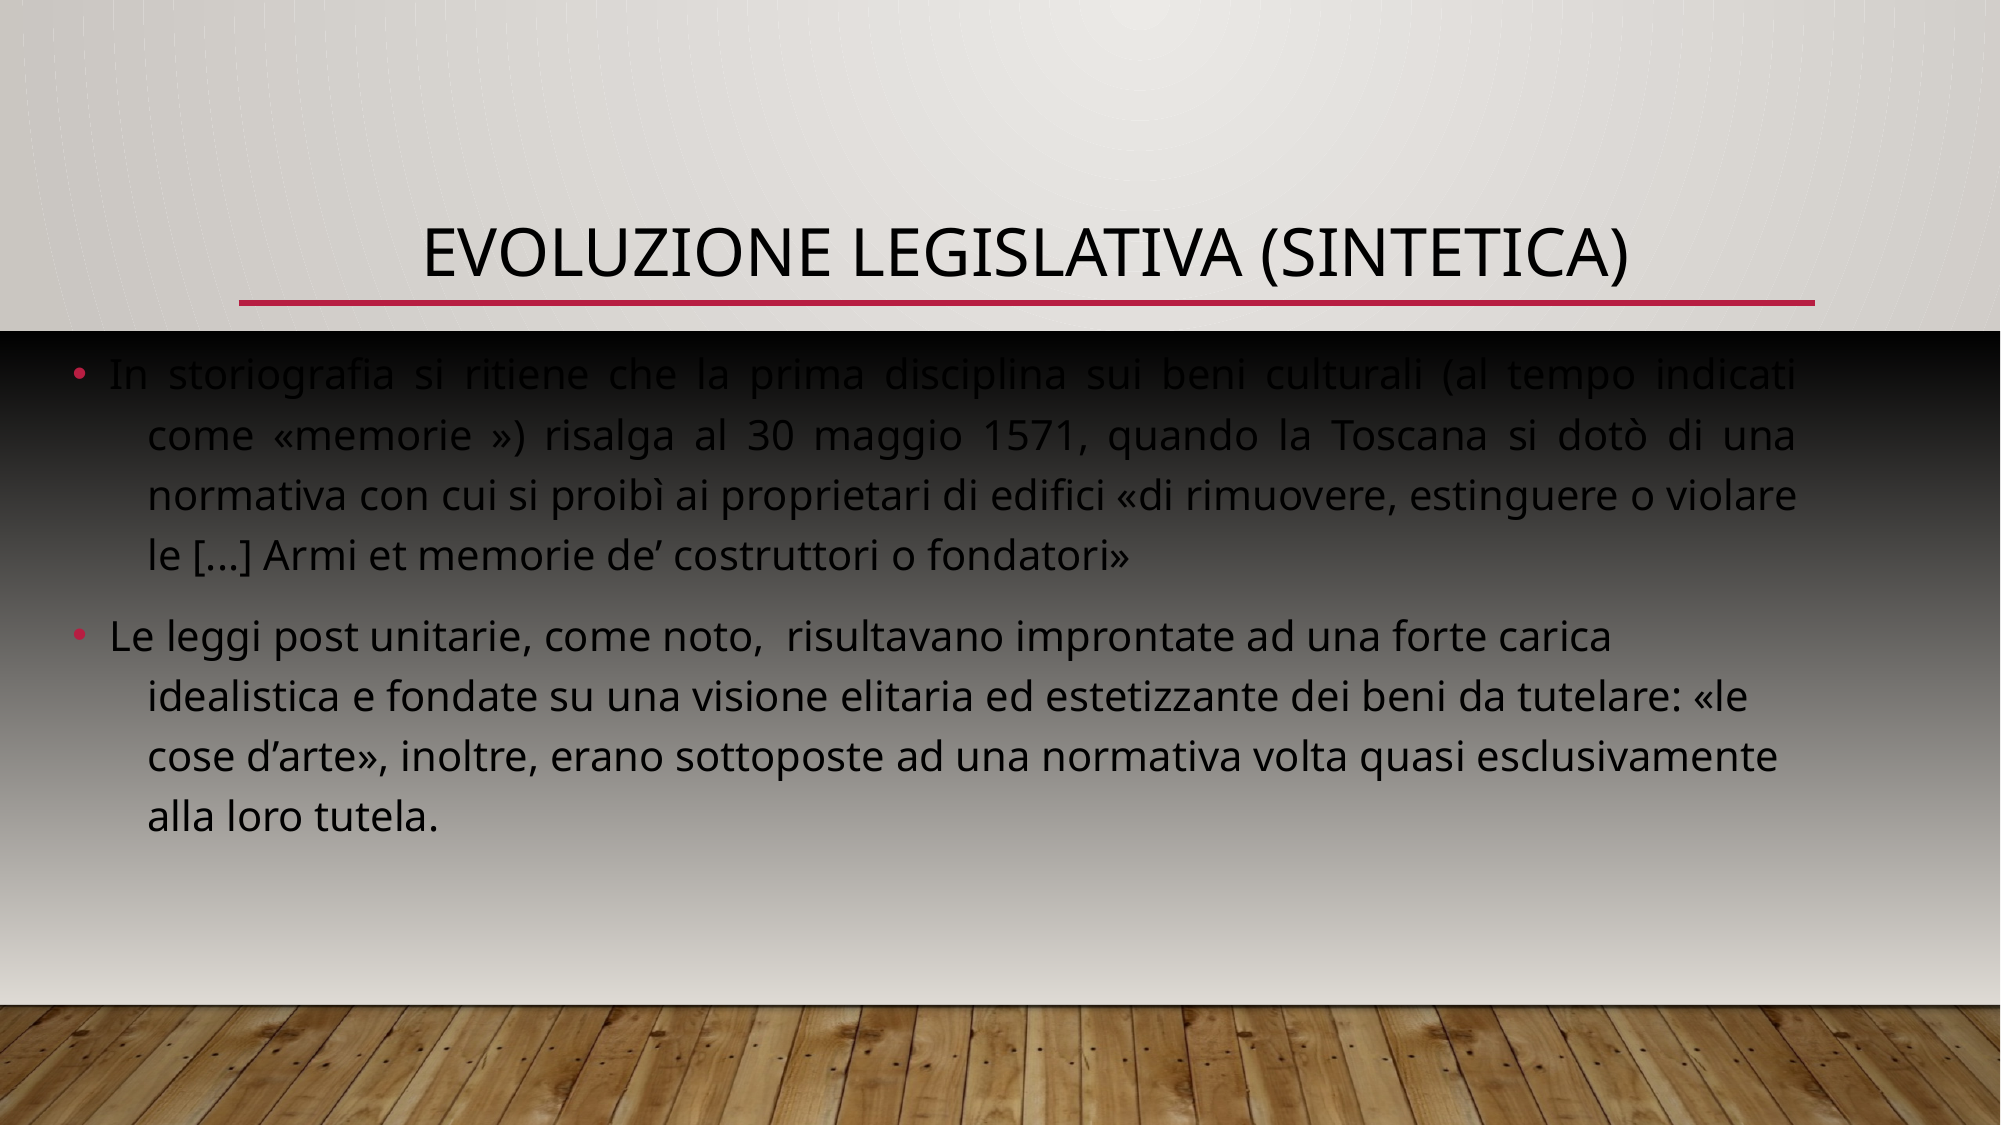

# Evoluzione legislativa (sintetica)
In storiografia si ritiene che la prima disciplina sui beni culturali (al tempo indicati come «memorie ») risalga al 30 maggio 1571, quando la Toscana si dotò di una normativa con cui si proibì ai proprietari di edifici «di rimuovere, estinguere o violare le [...] Armi et memorie de’ costruttori o fondatori»
Le leggi post unitarie, come noto, risultavano improntate ad una forte carica idealistica e fondate su una visione elitaria ed estetizzante dei beni da tutelare: «le cose d’arte», inoltre, erano sottoposte ad una normativa volta quasi esclusivamente alla loro tutela.